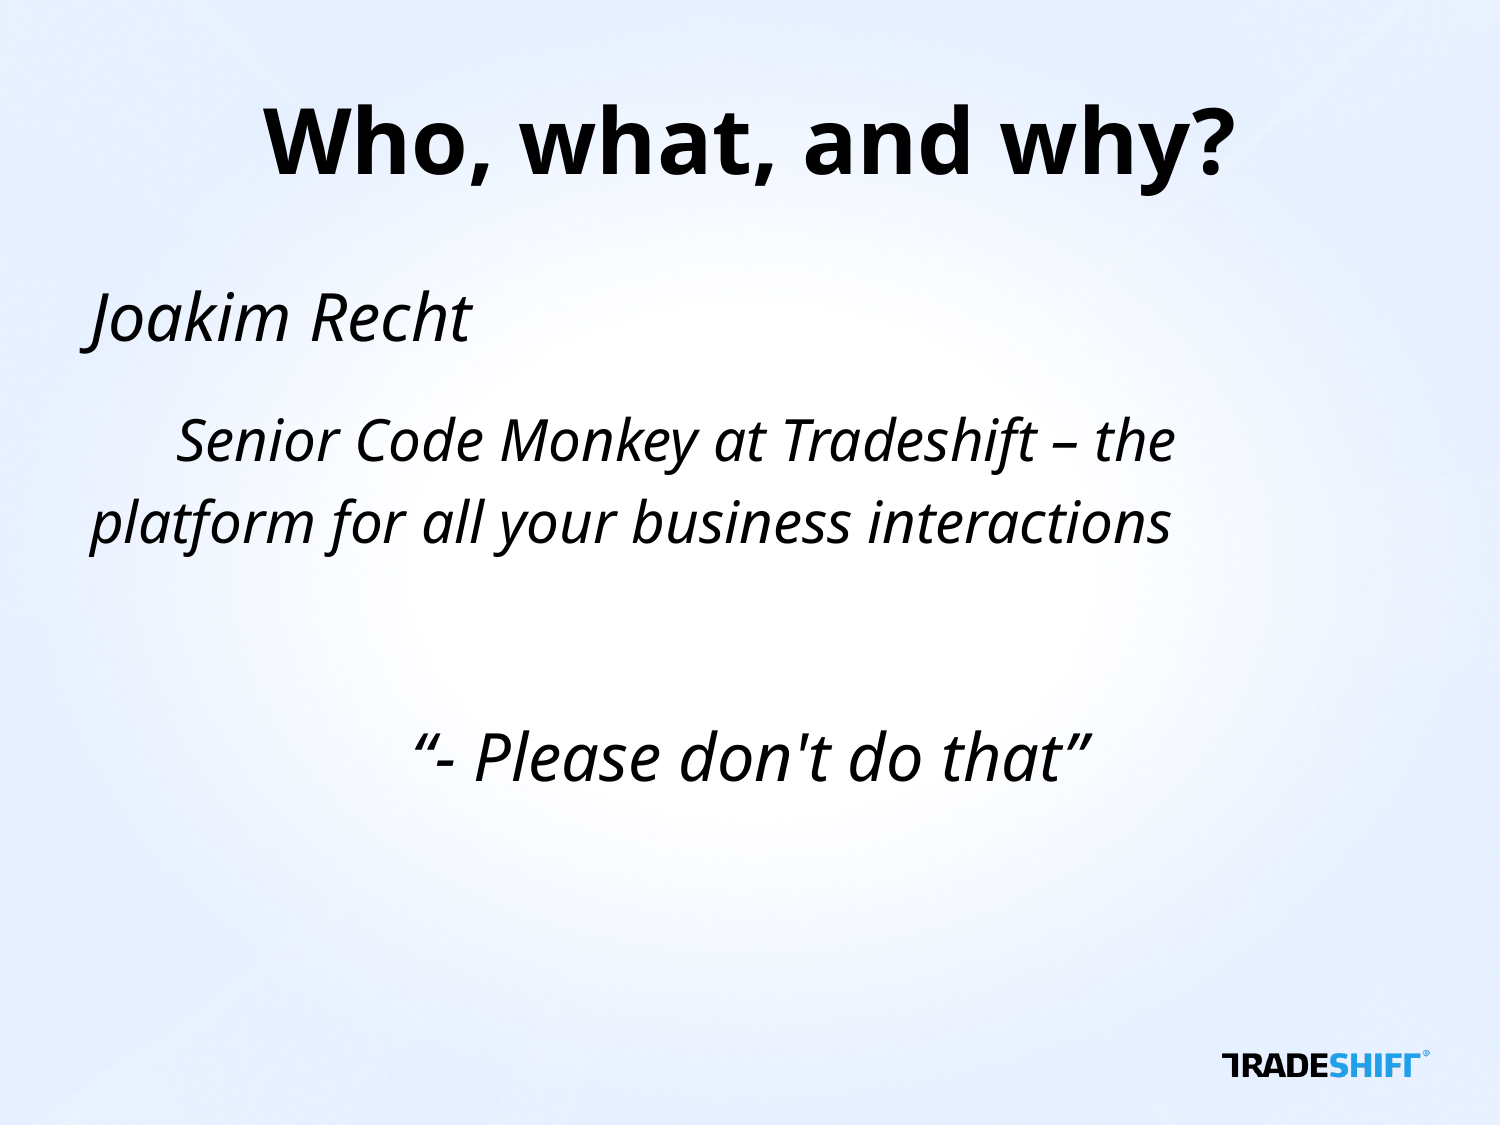

# Who, what, and why?
Joakim Recht
 Senior Code Monkey at Tradeshift – the platform for all your business interactions
“- Please don't do that”